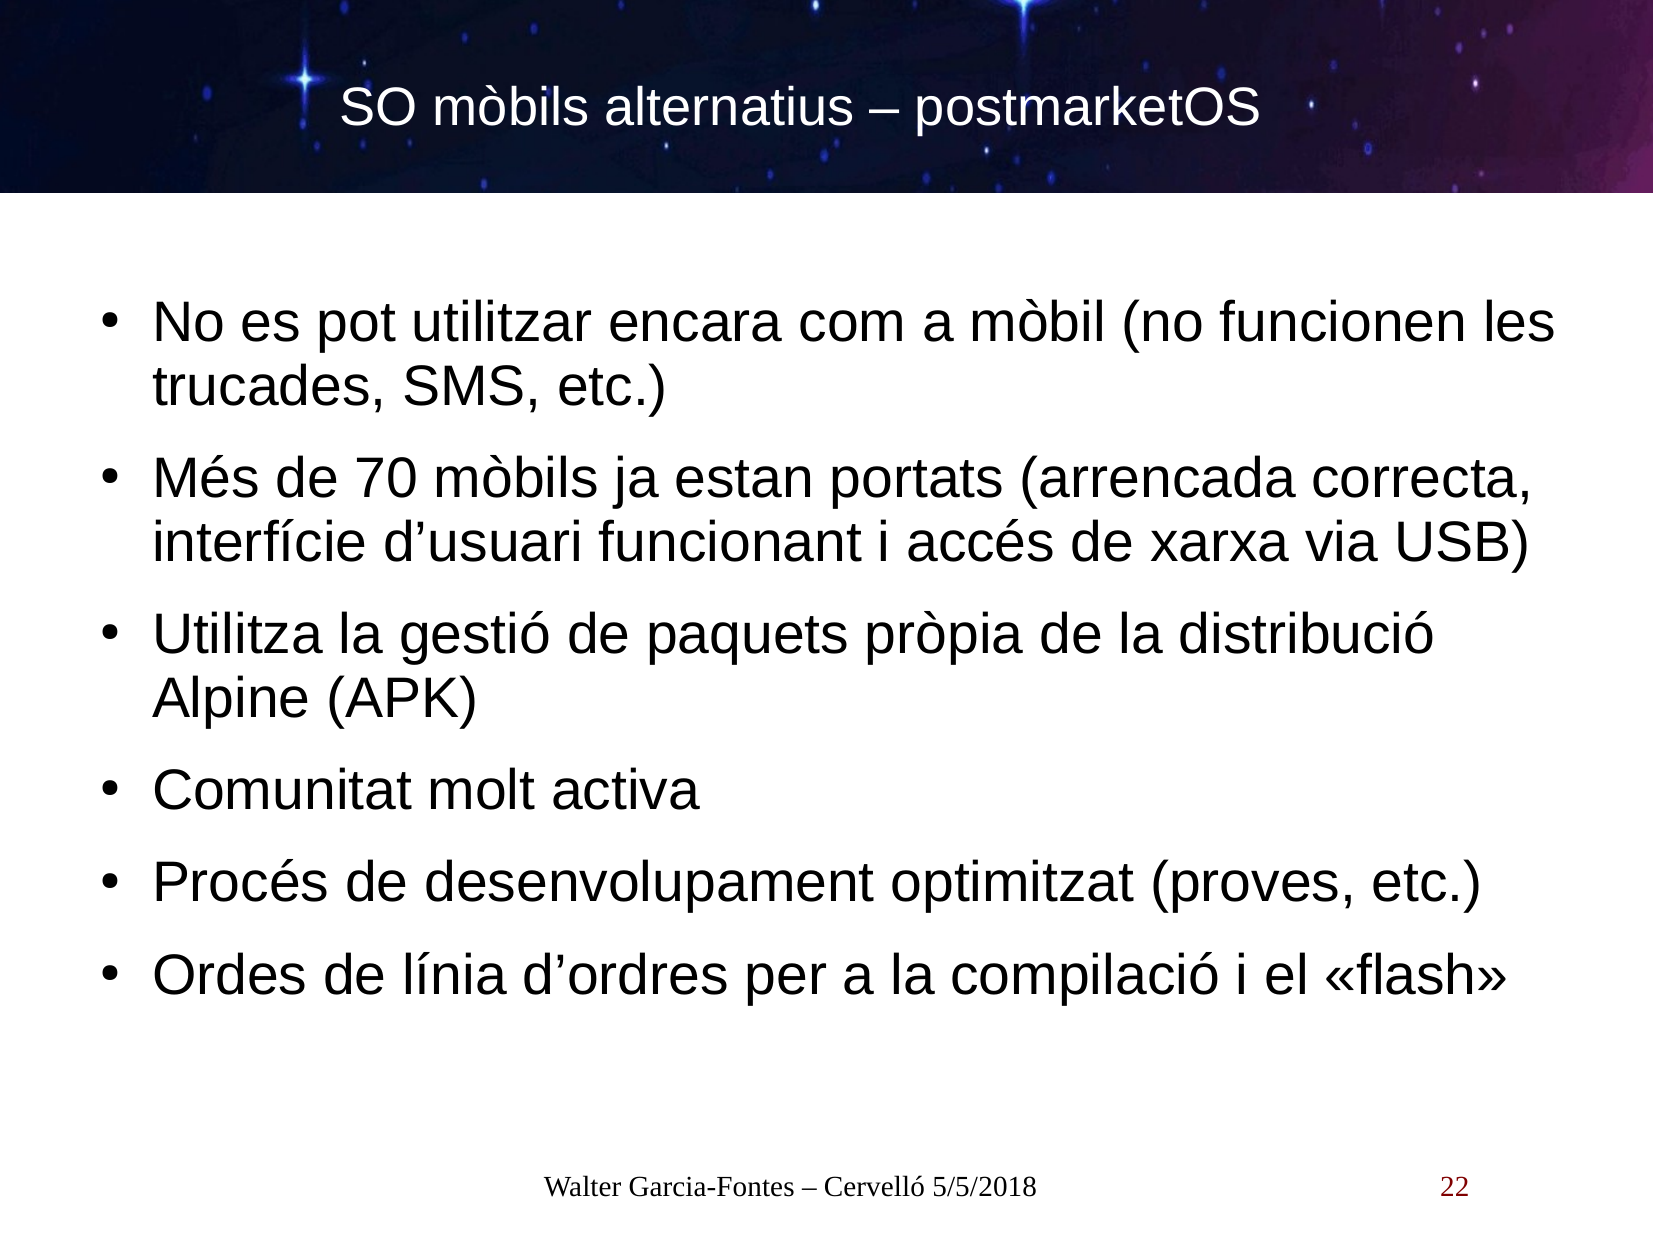

# SO mòbils alternatius – postmarketOS
No es pot utilitzar encara com a mòbil (no funcionen les trucades, SMS, etc.)
Més de 70 mòbils ja estan portats (arrencada correcta, interfície d’usuari funcionant i accés de xarxa via USB)
Utilitza la gestió de paquets pròpia de la distribució Alpine (APK)
Comunitat molt activa
Procés de desenvolupament optimitzat (proves, etc.)
Ordes de línia d’ordres per a la compilació i el «flash»
Walter Garcia-Fontes - Cervelló - 5/05/2018
22